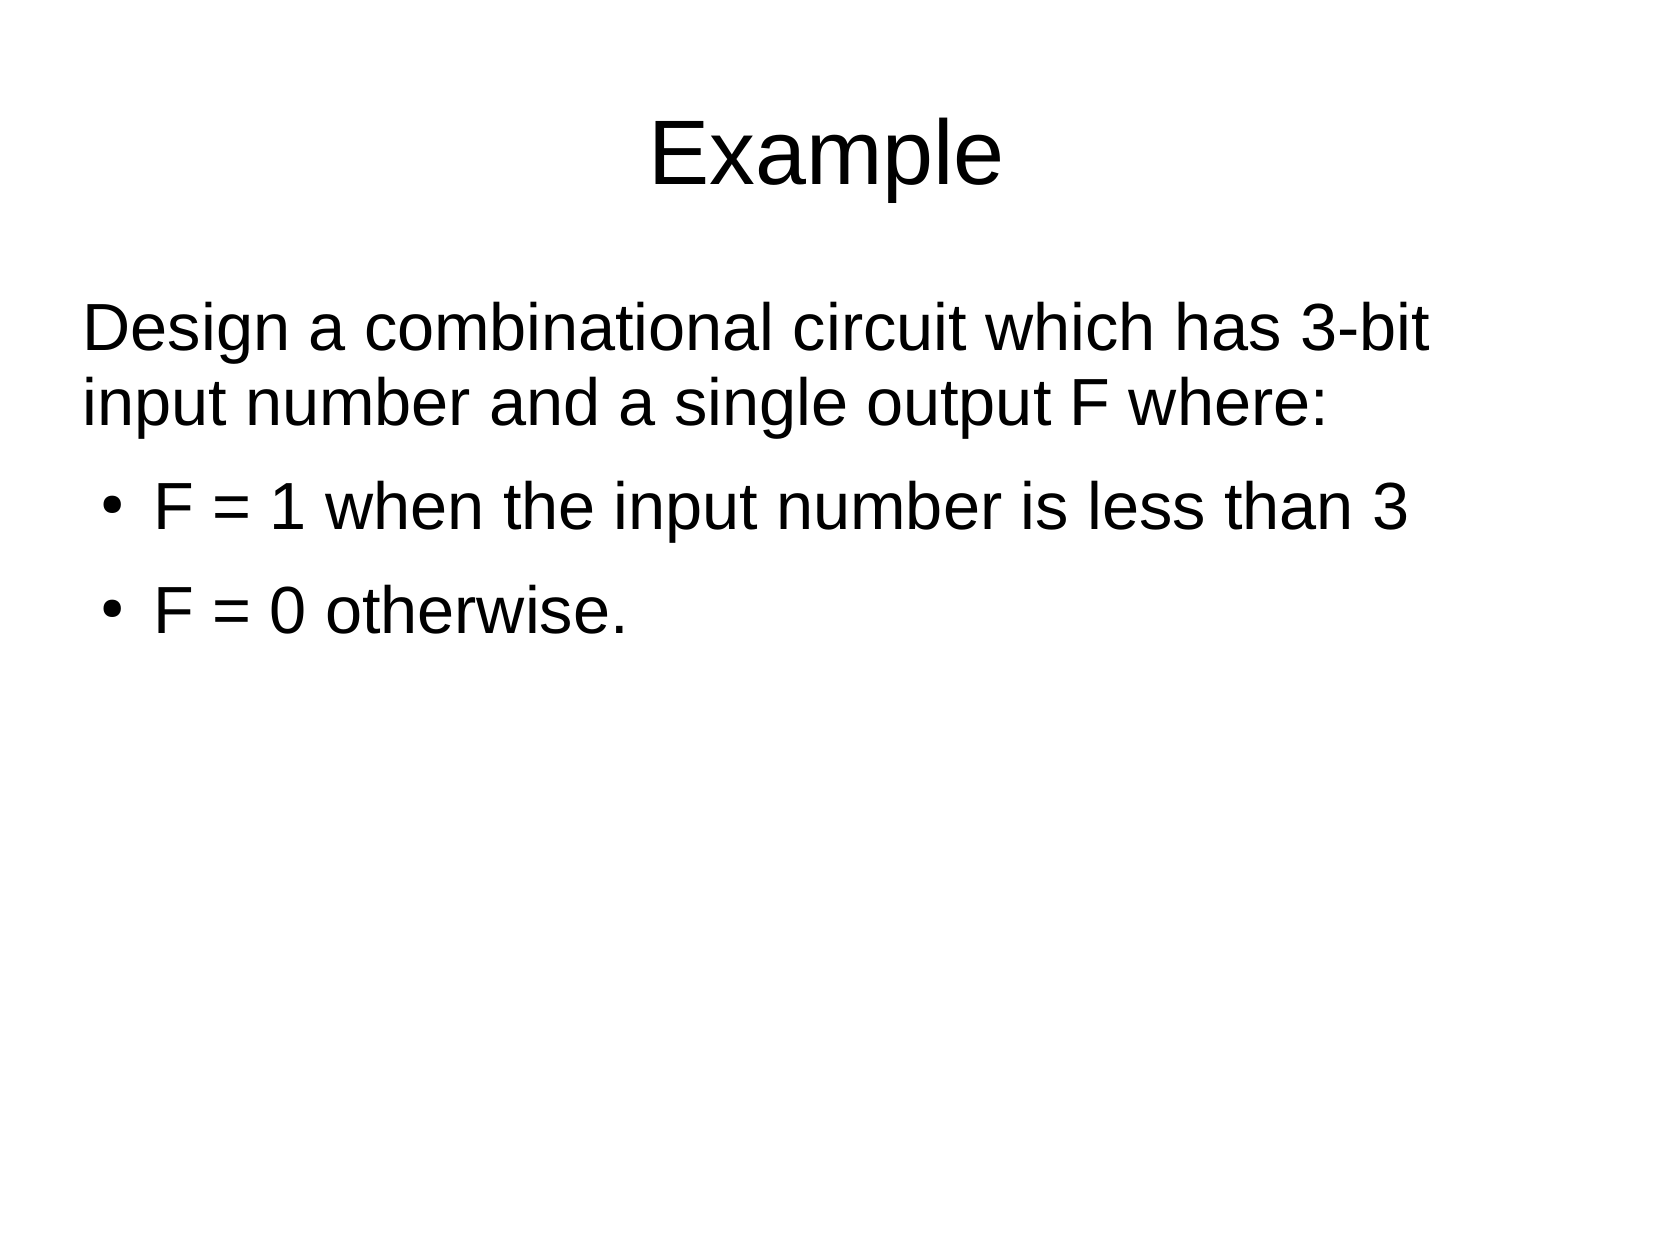

# Example
Design a combinational circuit which has 3-bit input number and a single output F where:
F = 1 when the input number is less than 3
F = 0 otherwise.